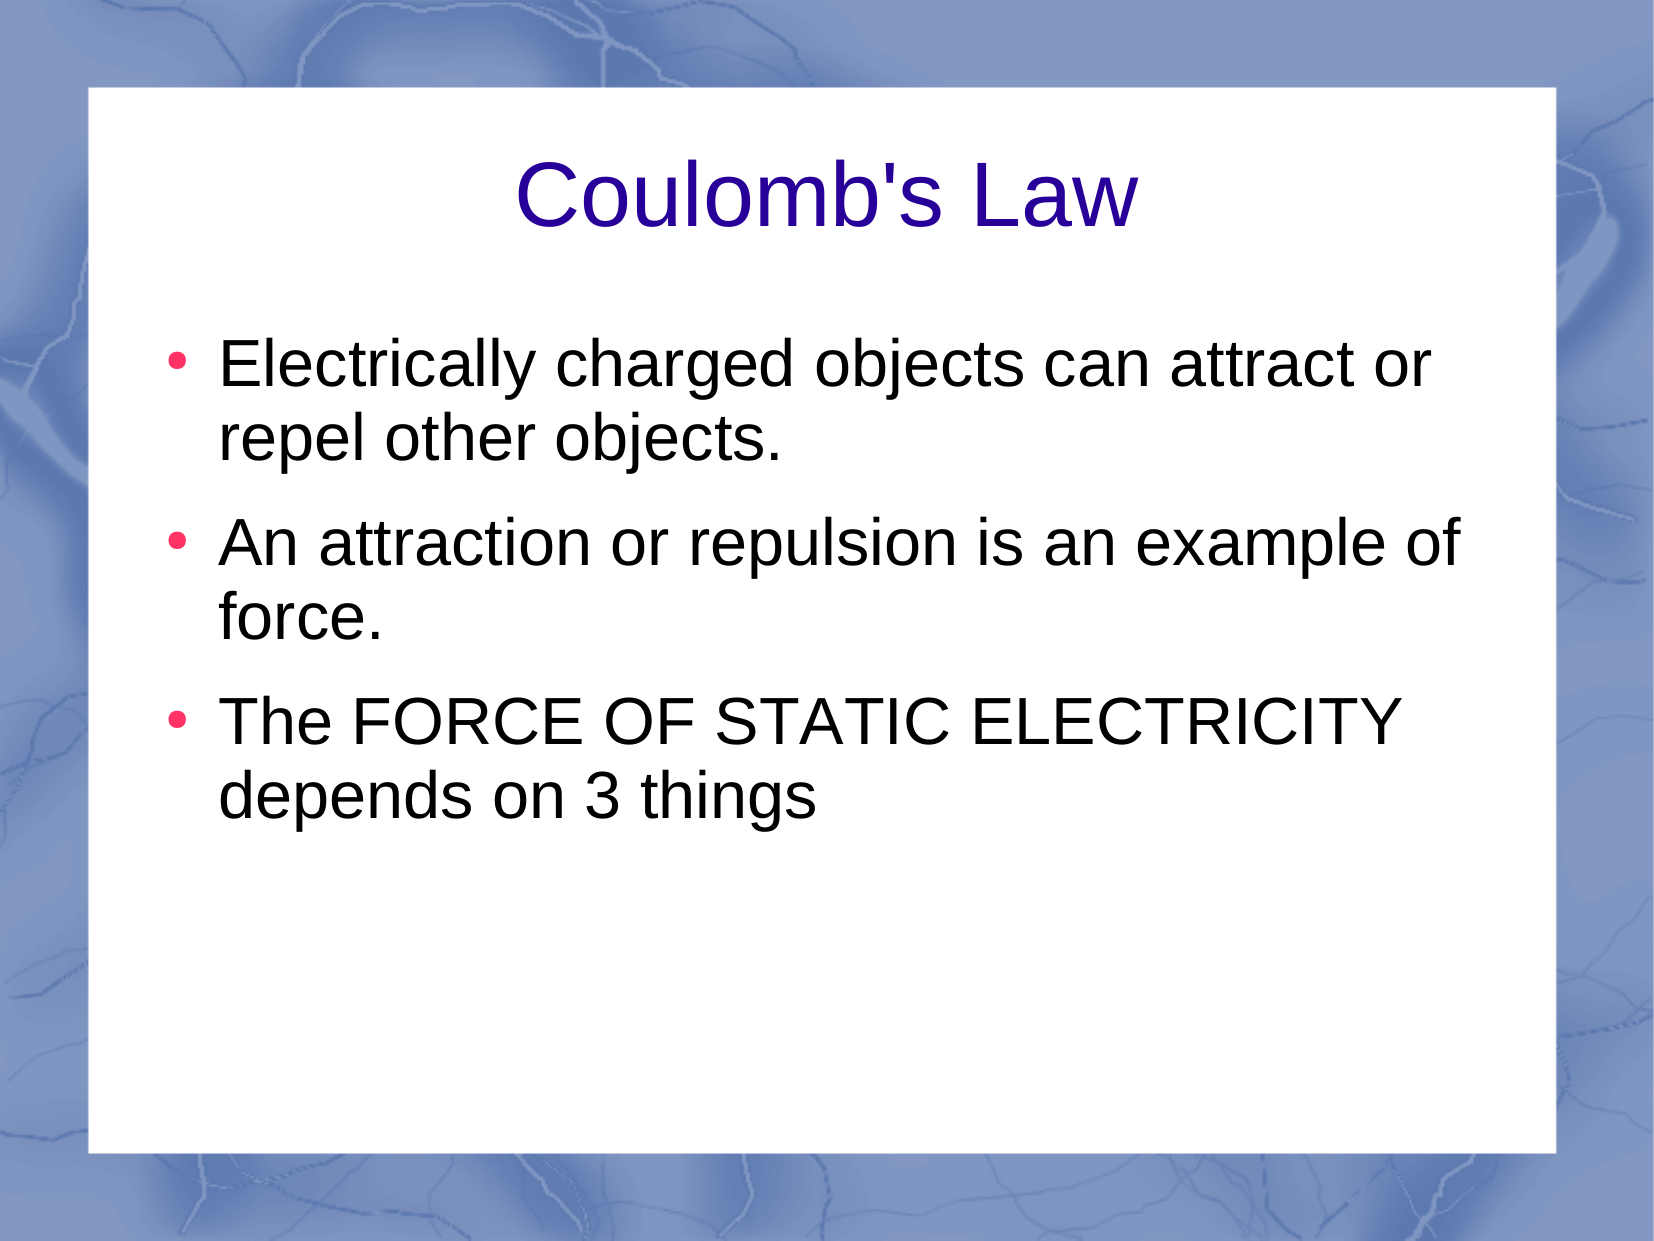

# Coulomb's Law
Electrically charged objects can attract or repel other objects.
An attraction or repulsion is an example of force.
The FORCE OF STATIC ELECTRICITY depends on 3 things